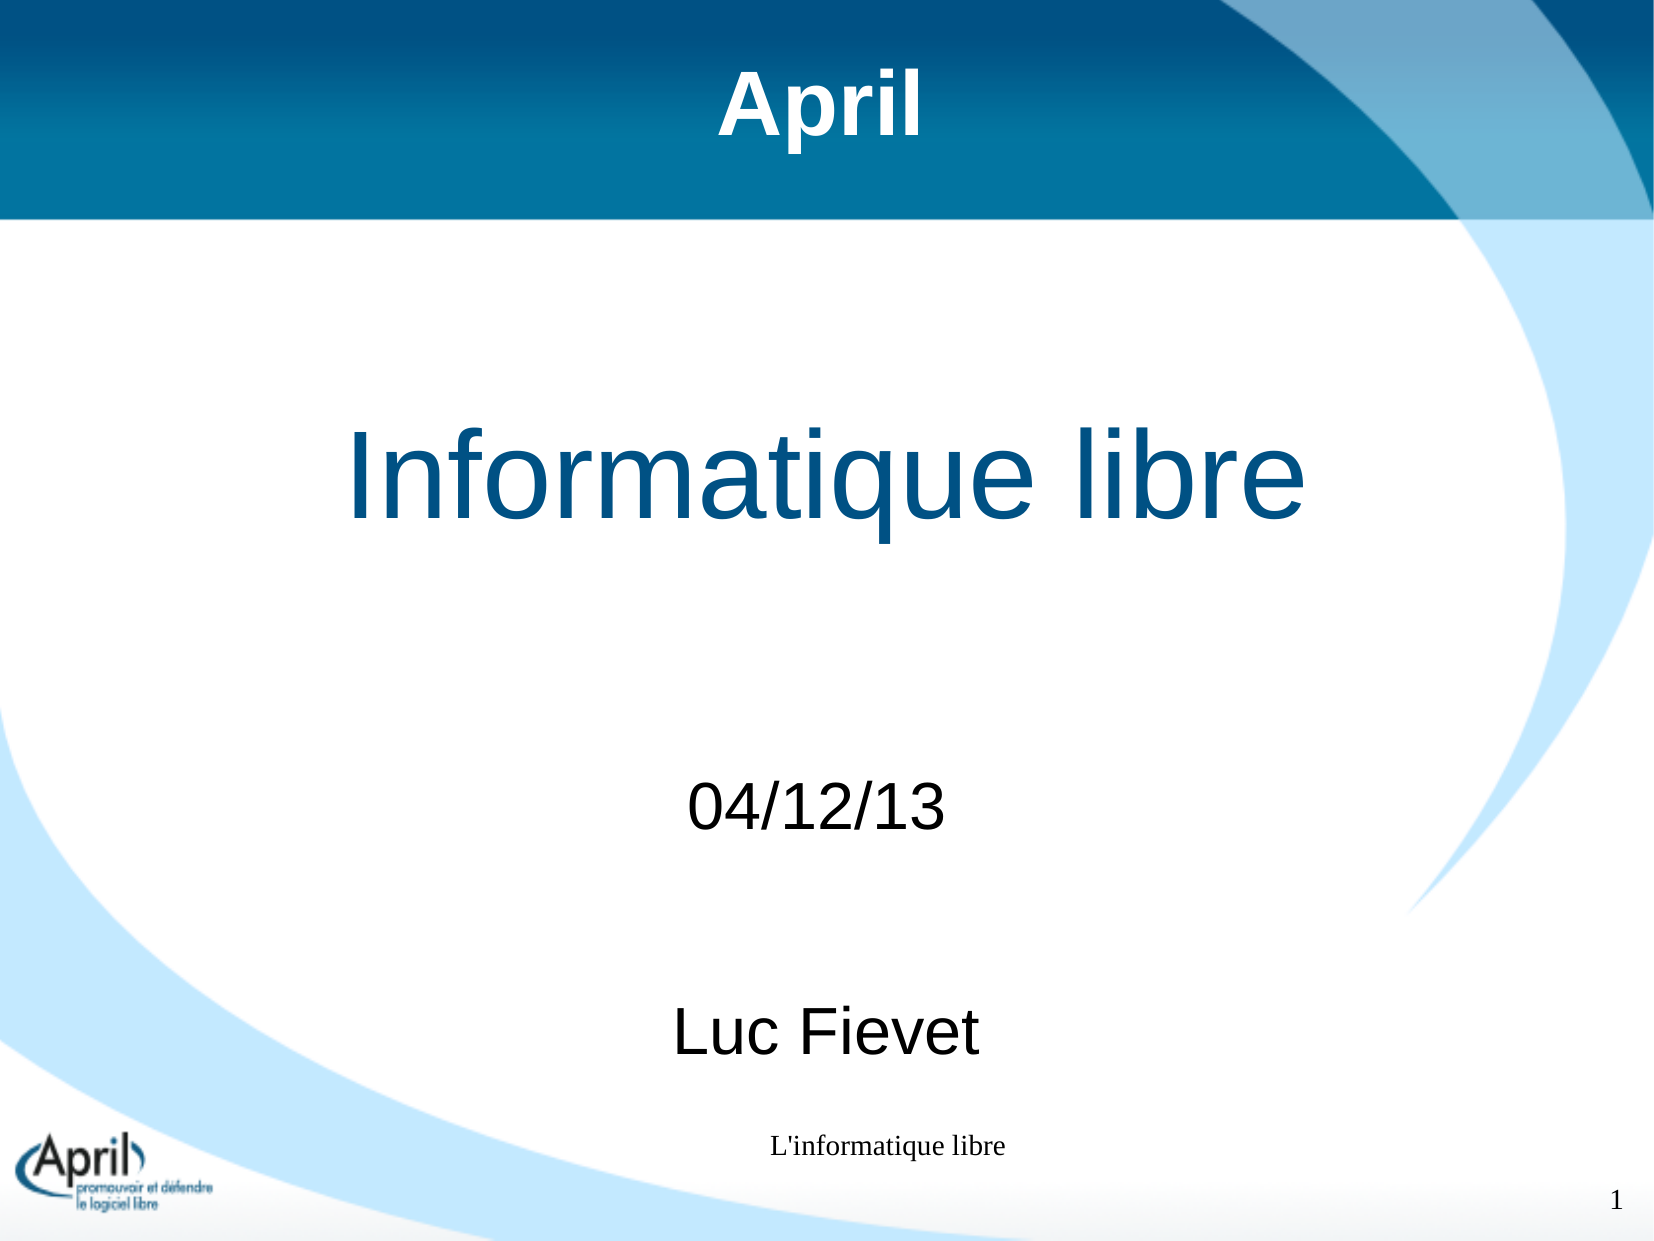

# April
Informatique libre
04/12/13
Luc Fievet
L'informatique libre
1